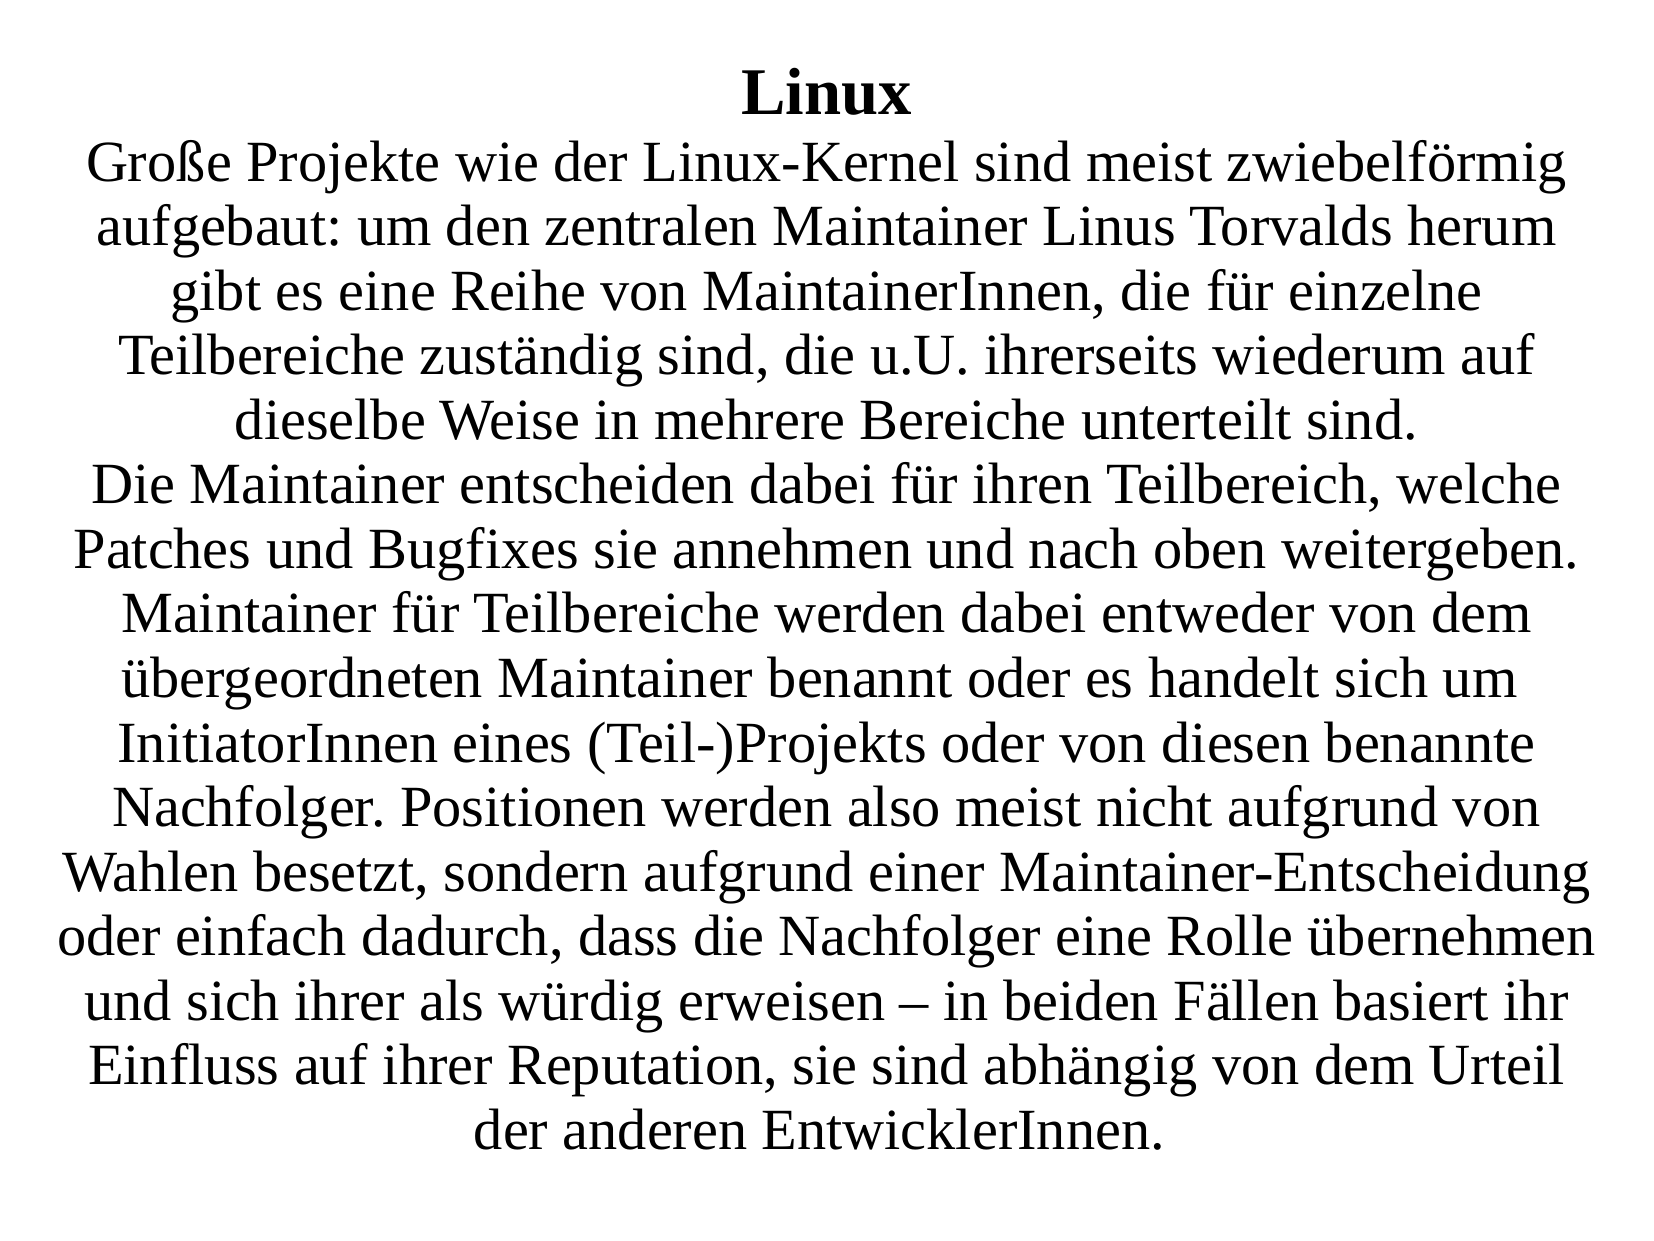

Linux
Große Projekte wie der Linux-Kernel sind meist zwiebelförmig aufgebaut: um den zentralen Maintainer Linus Torvalds herum gibt es eine Reihe von MaintainerInnen, die für einzelne Teilbereiche zuständig sind, die u.U. ihrerseits wiederum auf dieselbe Weise in mehrere Bereiche unterteilt sind.
Die Maintainer entscheiden dabei für ihren Teilbereich, welche Patches und Bugfixes sie annehmen und nach oben weitergeben. Maintainer für Teilbereiche werden dabei entweder von dem übergeordneten Maintainer benannt oder es handelt sich um InitiatorInnen eines (Teil-)Projekts oder von diesen benannte Nachfolger. Positionen werden also meist nicht aufgrund von Wahlen besetzt, sondern aufgrund einer Maintainer-Entscheidung oder einfach dadurch, dass die Nachfolger eine Rolle übernehmen und sich ihrer als würdig erweisen – in beiden Fällen basiert ihr Einfluss auf ihrer Reputation, sie sind abhängig von dem Urteil der anderen EntwicklerInnen.